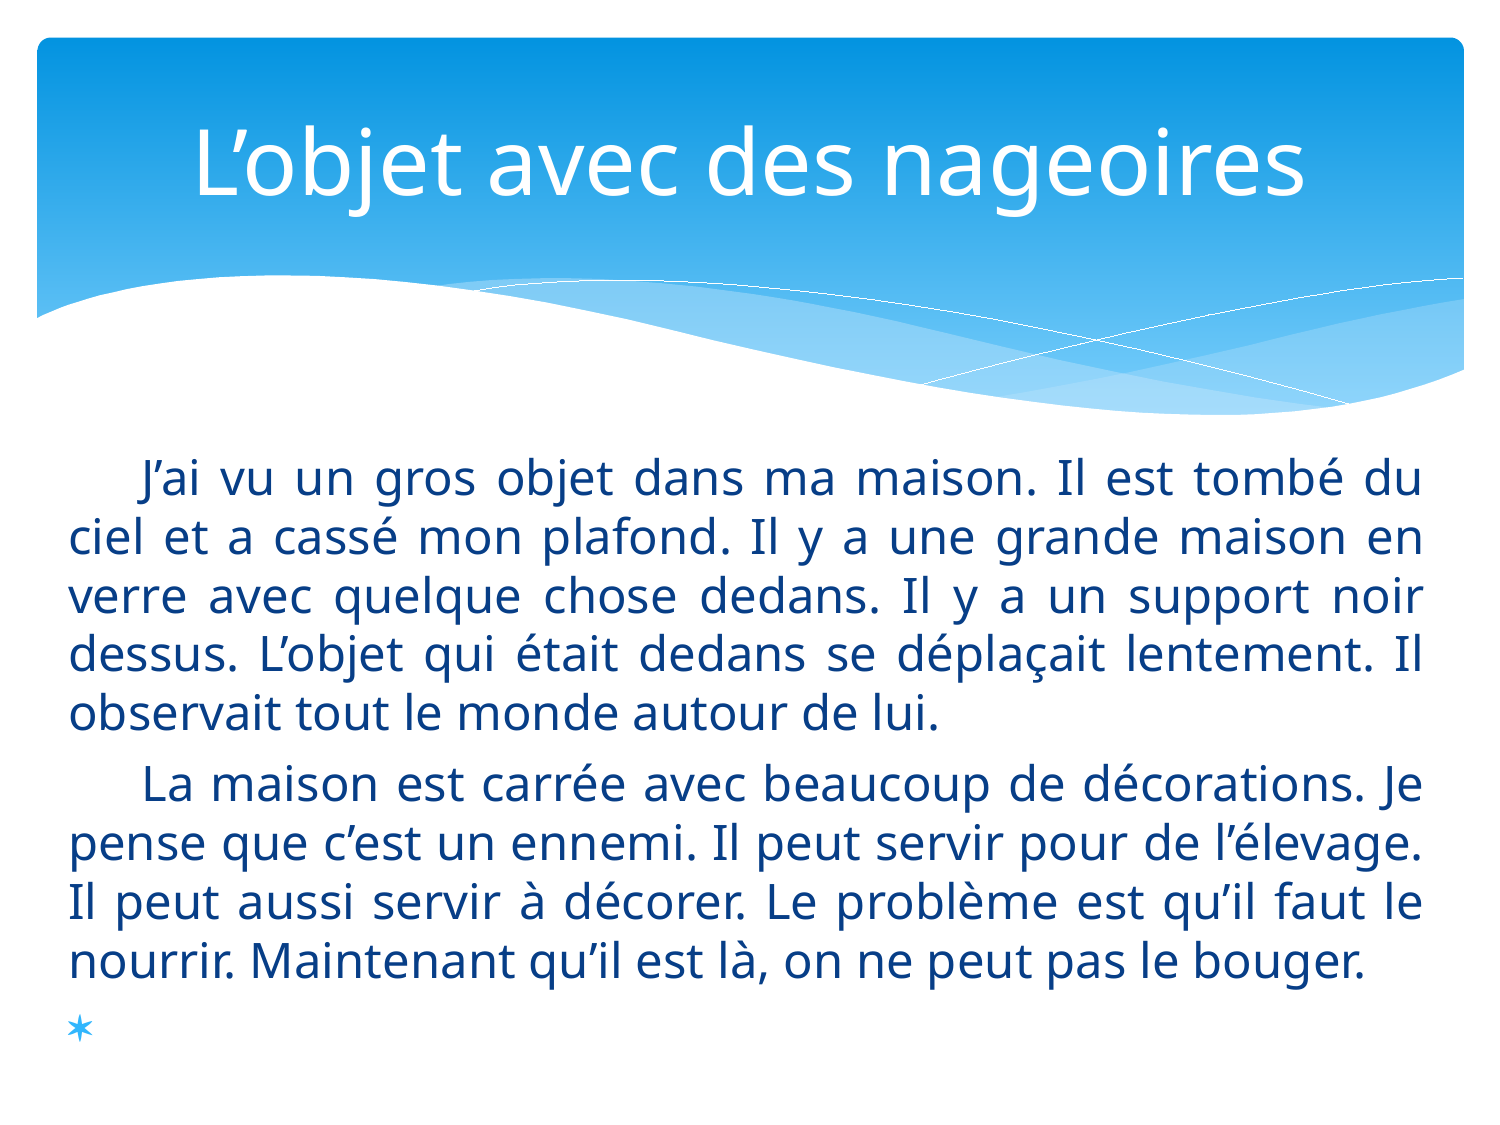

L’objet avec des nageoires
# J’ai vu un gros objet dans ma maison. Il est tombé du ciel et a cassé mon plafond. Il y a une grande maison en verre avec quelque chose dedans. Il y a un support noir dessus. L’objet qui était dedans se déplaçait lentement. Il observait tout le monde autour de lui.
	La maison est carrée avec beaucoup de décorations. Je pense que c’est un ennemi. Il peut servir pour de l’élevage. Il peut aussi servir à décorer. Le problème est qu’il faut le nourrir. Maintenant qu’il est là, on ne peut pas le bouger.